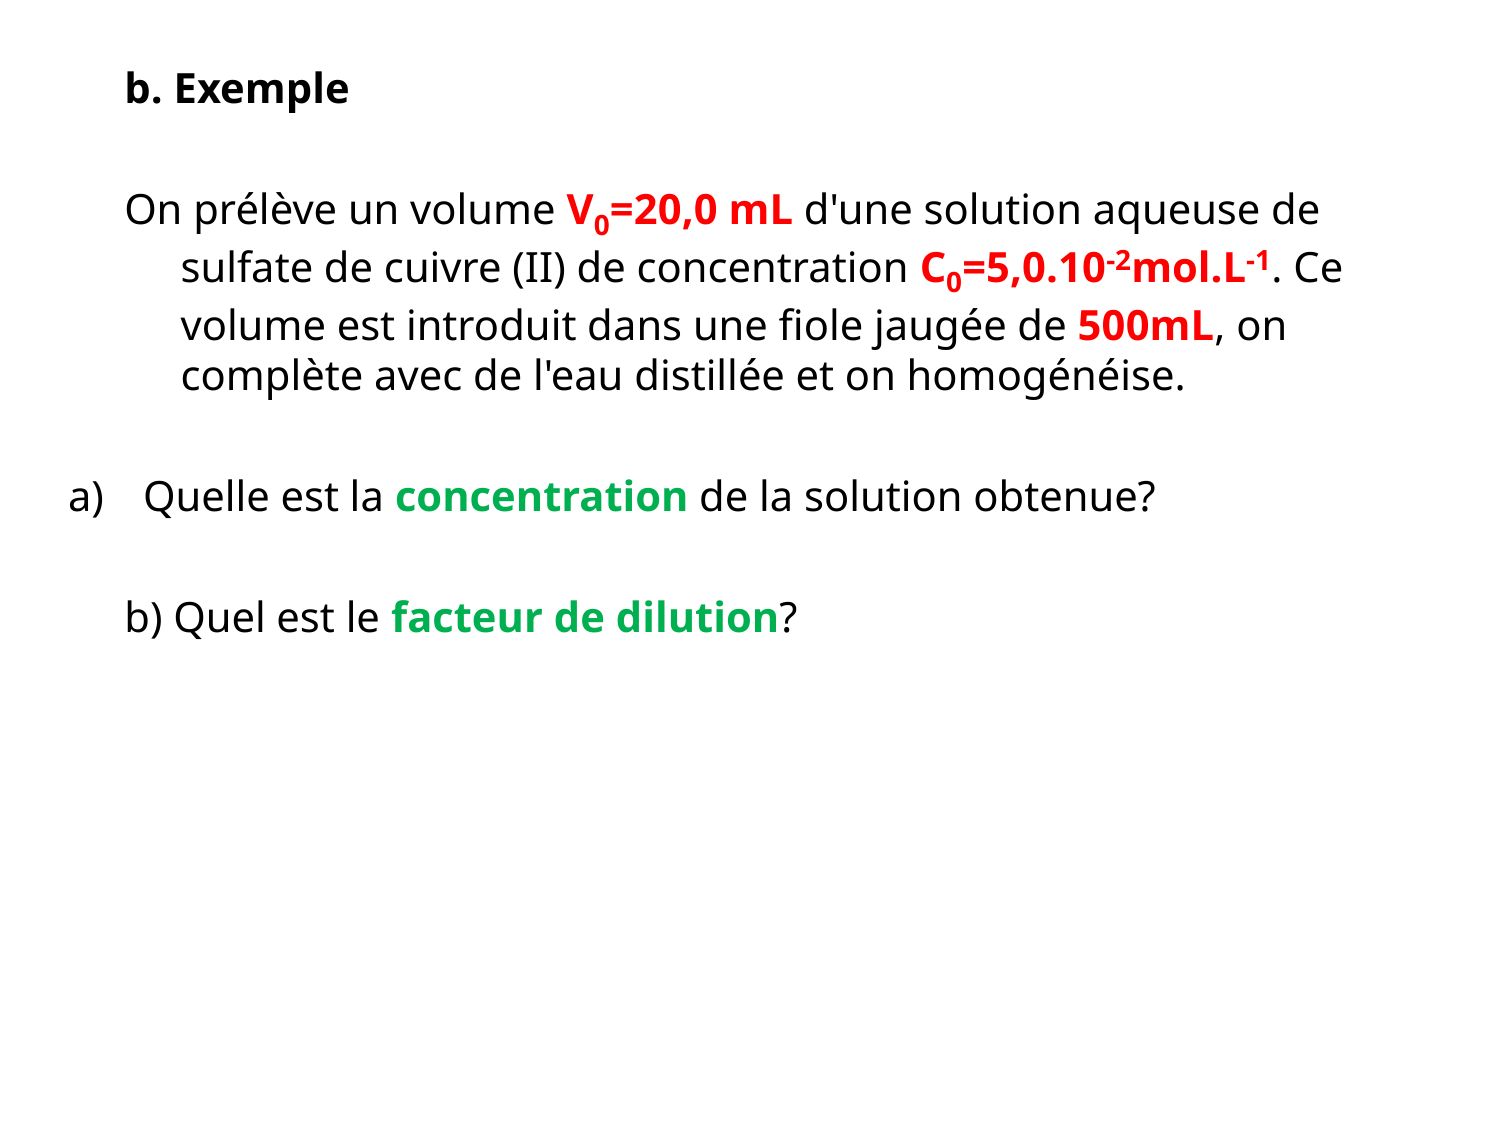

# b. Exemple
On prélève un volume V0=20,0 mL d'une solution aqueuse de sulfate de cuivre (II) de concentration C0=5,0.10-2mol.L-1. Ce volume est introduit dans une fiole jaugée de 500mL, on complète avec de l'eau distillée et on homogénéise.
Quelle est la concentration de la solution obtenue?
b) Quel est le facteur de dilution?